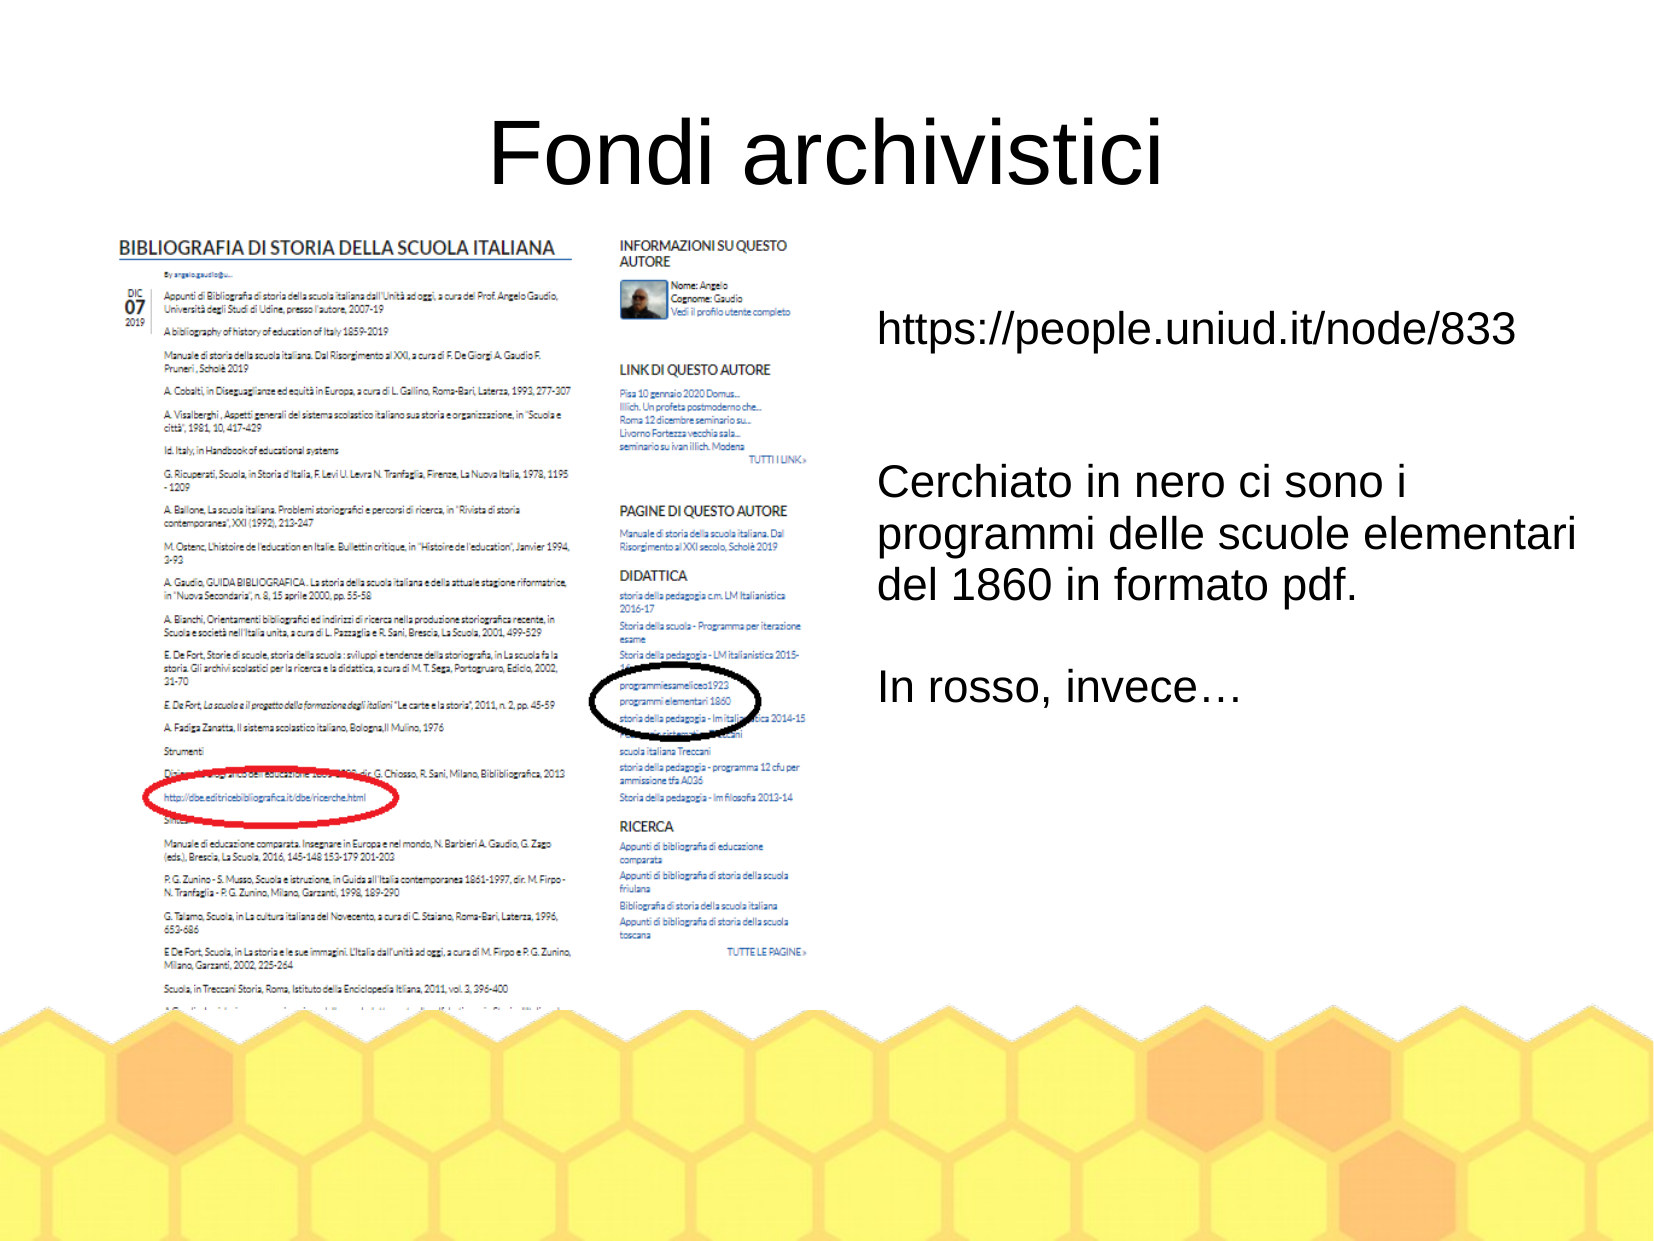

# Fondi archivistici
https://people.uniud.it/node/833
Cerchiato in nero ci sono i programmi delle scuole elementari del 1860 in formato pdf.
In rosso, invece…